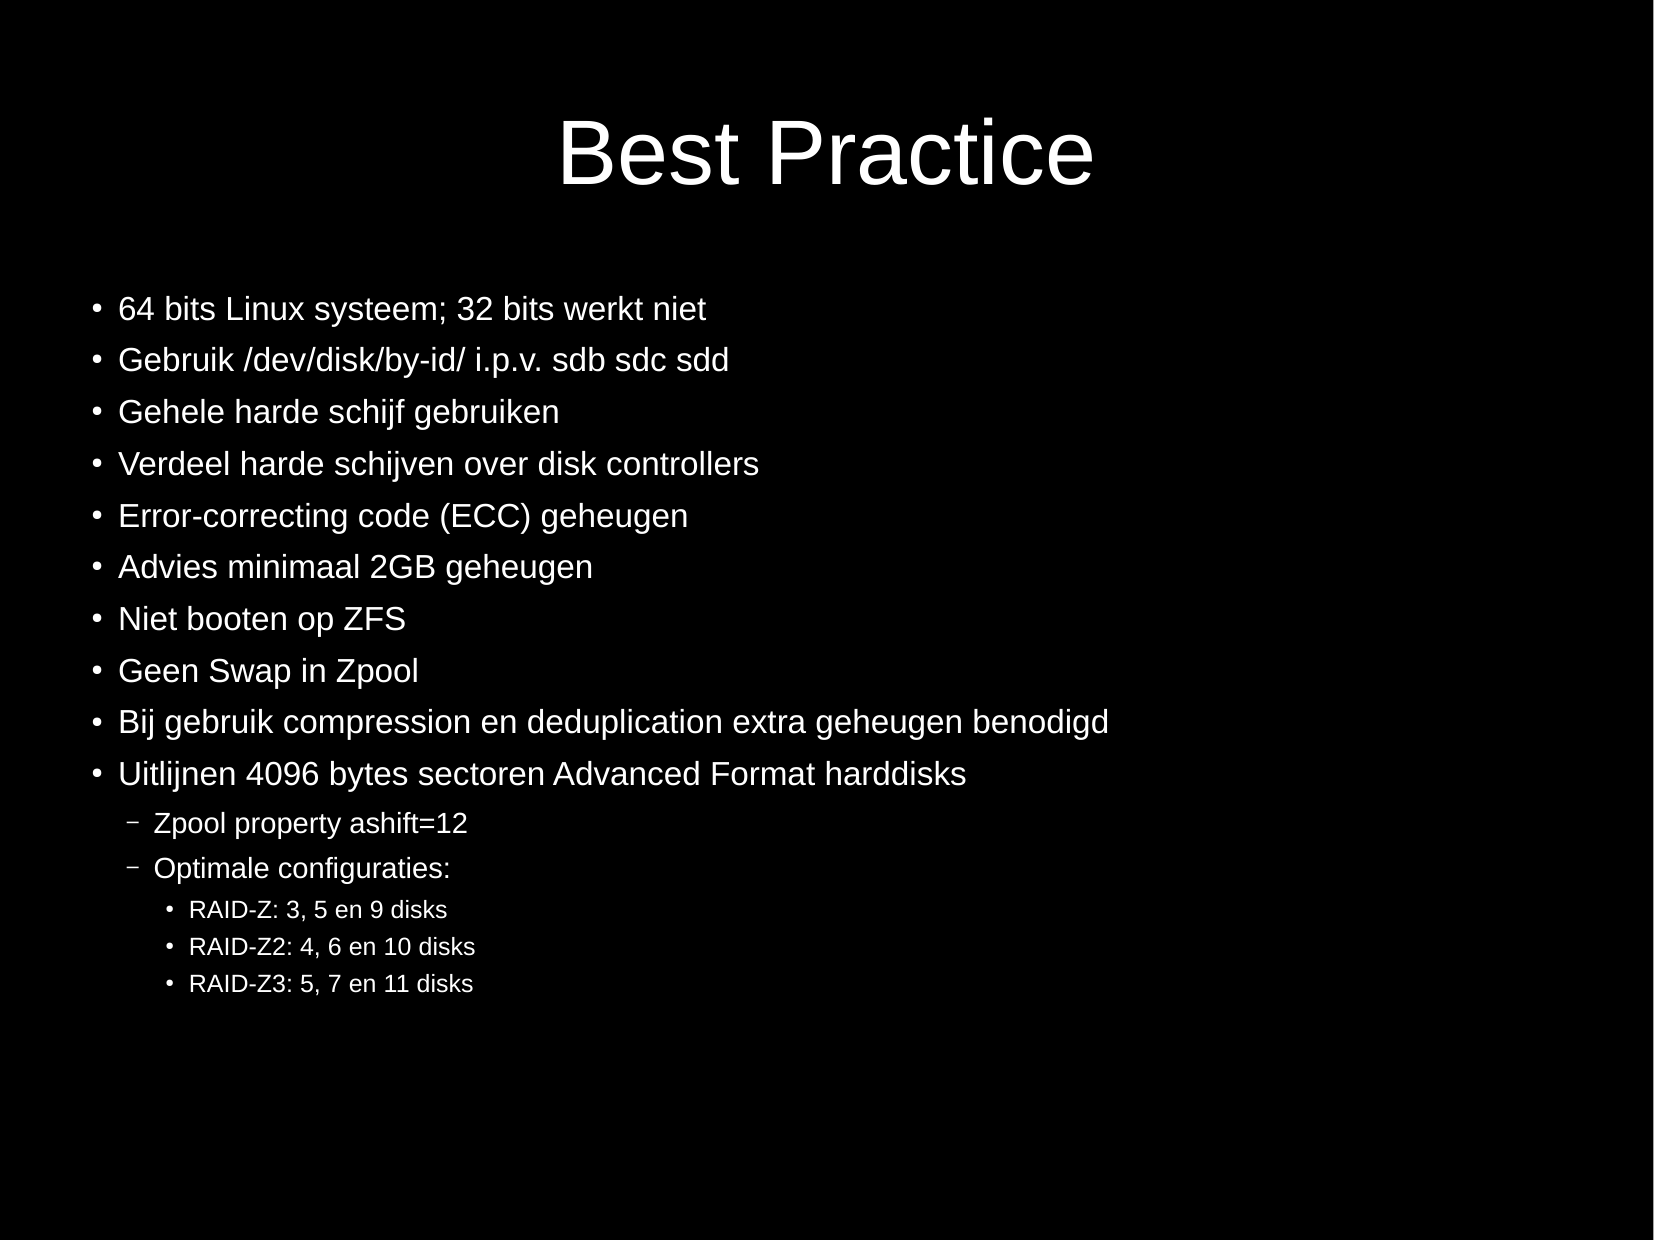

# Best Practice
64 bits Linux systeem; 32 bits werkt niet
Gebruik /dev/disk/by-id/ i.p.v. sdb sdc sdd
Gehele harde schijf gebruiken
Verdeel harde schijven over disk controllers
Error-correcting code (ECC) geheugen
Advies minimaal 2GB geheugen
Niet booten op ZFS
Geen Swap in Zpool
Bij gebruik compression en deduplication extra geheugen benodigd
Uitlijnen 4096 bytes sectoren Advanced Format harddisks
Zpool property ashift=12
Optimale configuraties:
RAID-Z: 3, 5 en 9 disks
RAID-Z2: 4, 6 en 10 disks
RAID-Z3: 5, 7 en 11 disks